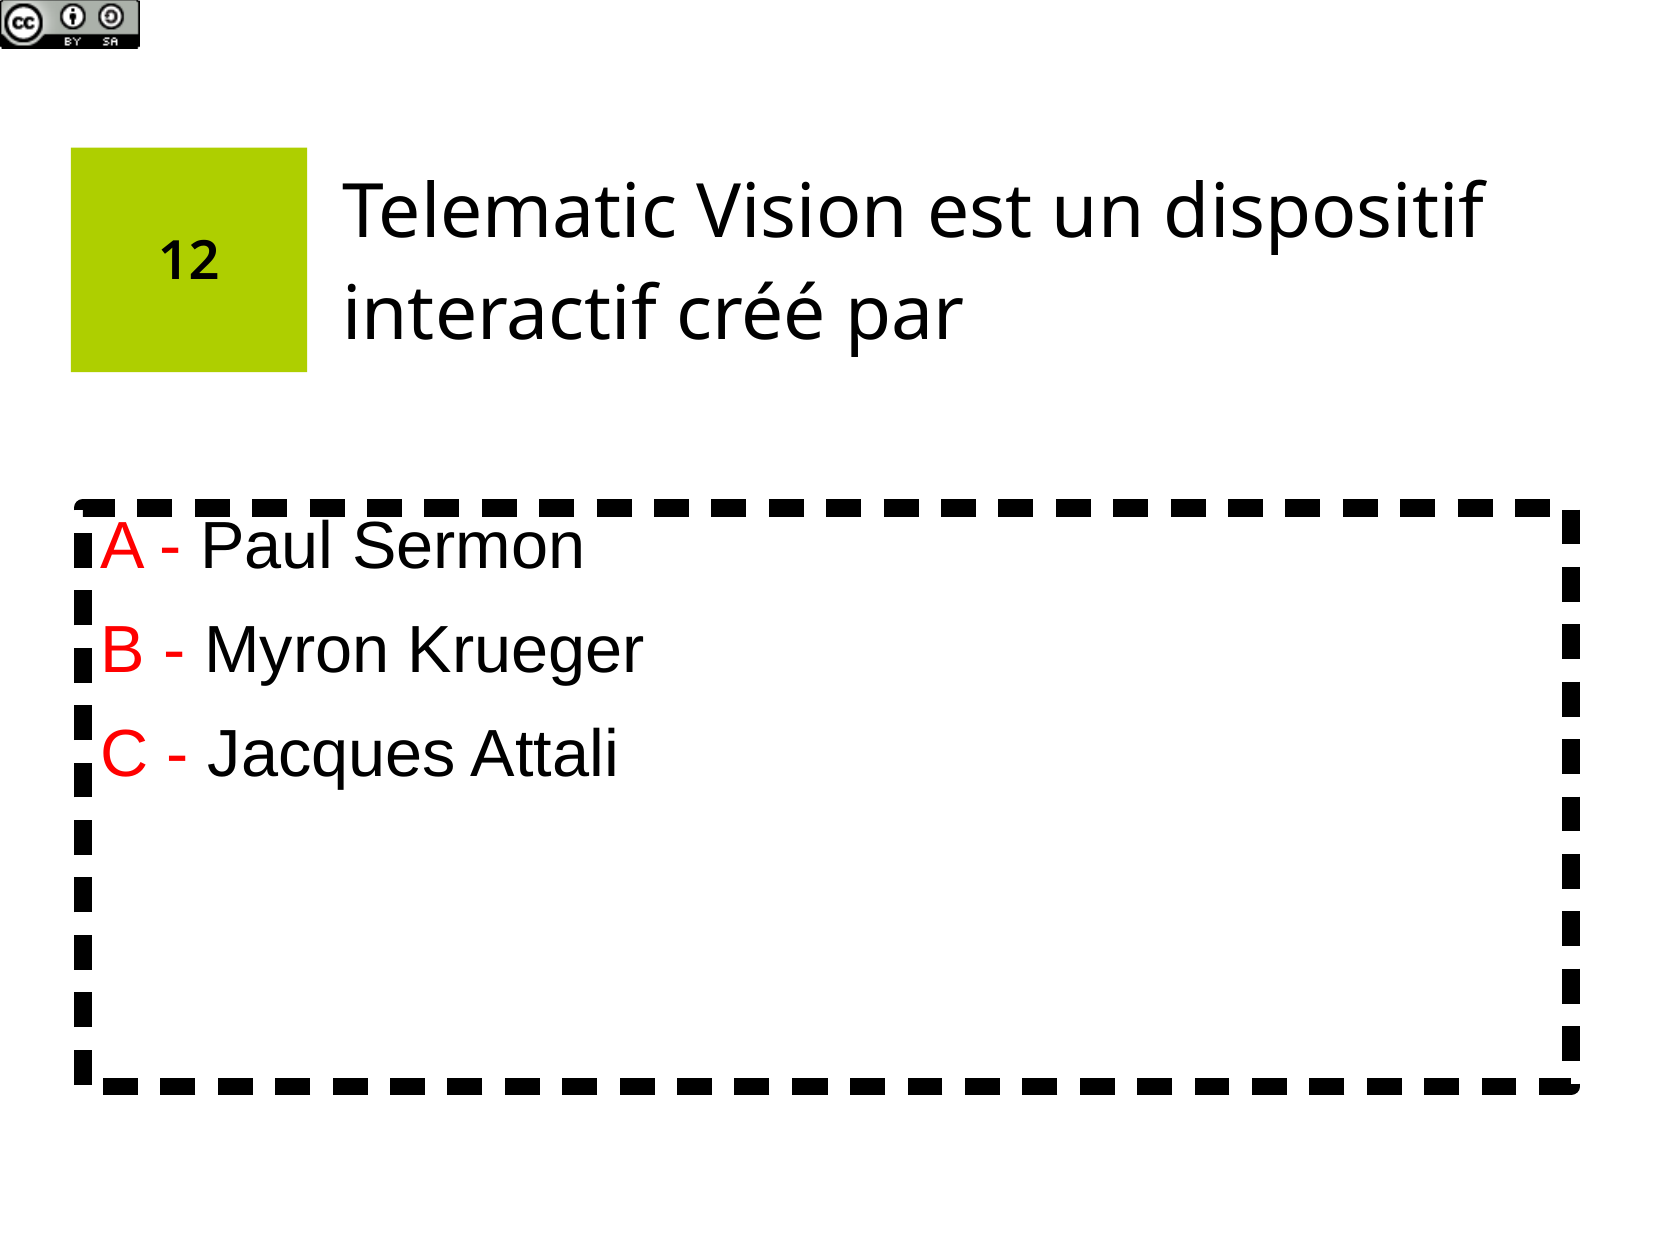

# Telematic Vision est un dispositif interactif créé par
12
Paul Sermon
Myron Krueger
Jacques Attali